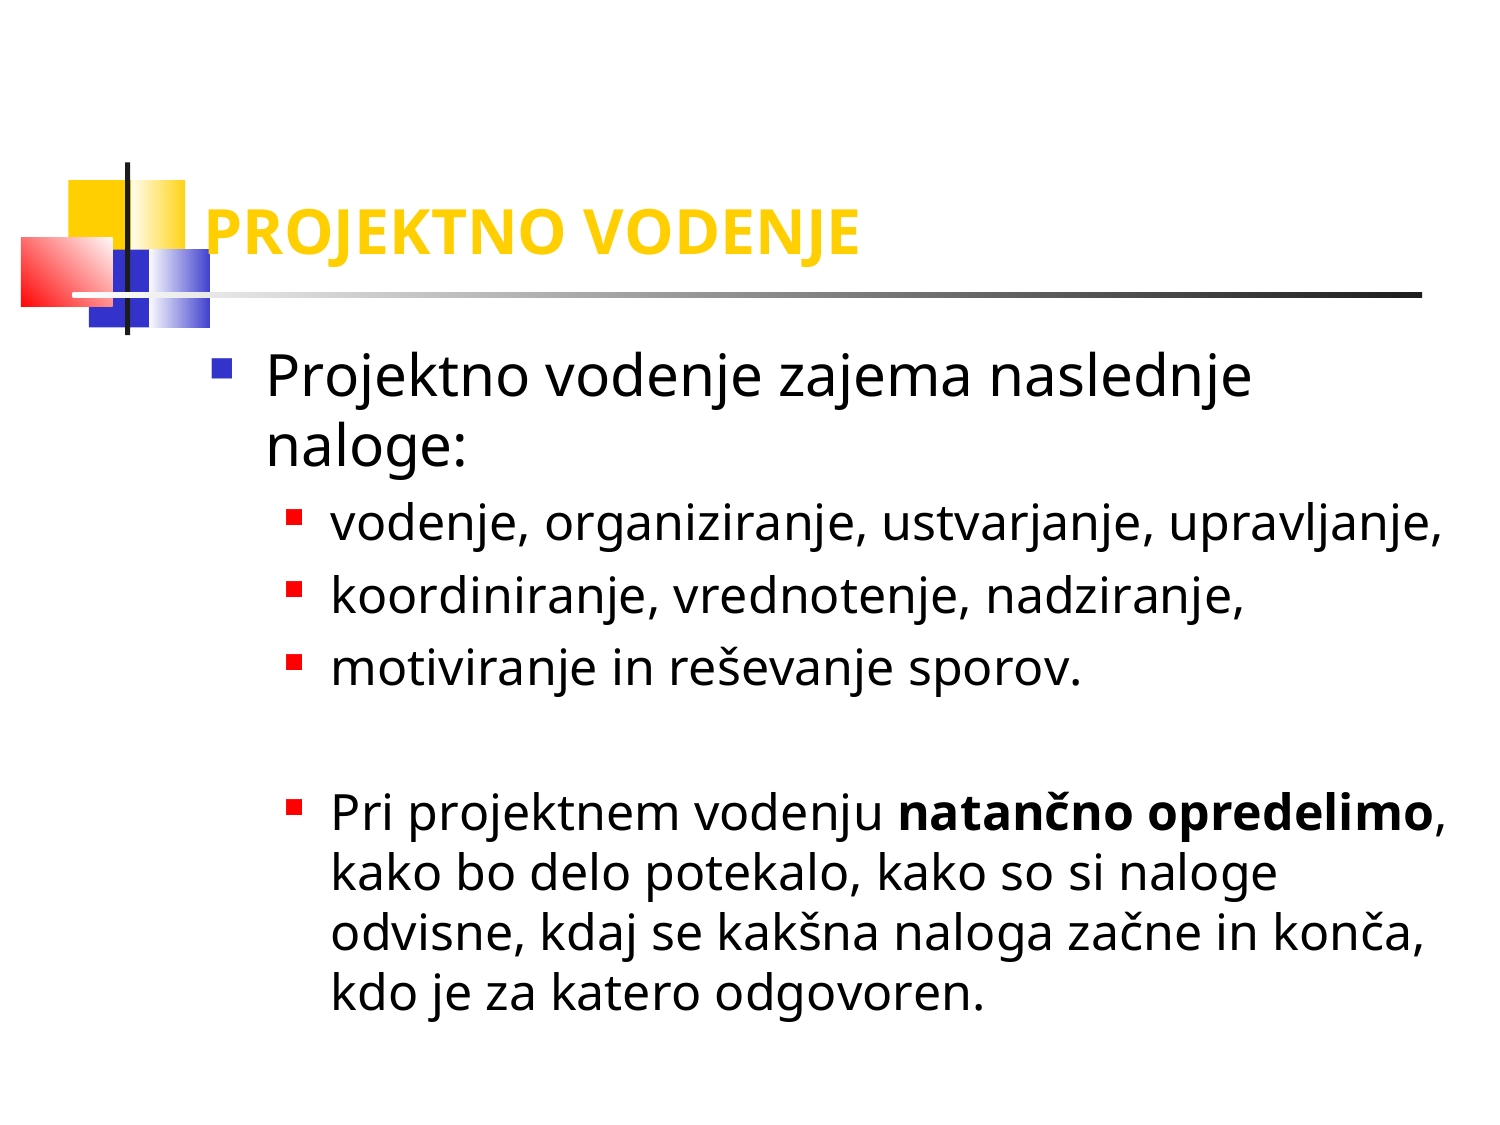

# PROJEKTNO VODENJE
Projektno vodenje zajema naslednje naloge:
vodenje, organiziranje, ustvarjanje, upravljanje,
koordiniranje, vrednotenje, nadziranje,
motiviranje in reševanje sporov.
Pri projektnem vodenju natančno opredelimo, kako bo delo potekalo, kako so si naloge odvisne, kdaj se kakšna naloga začne in konča, kdo je za katero odgovoren.